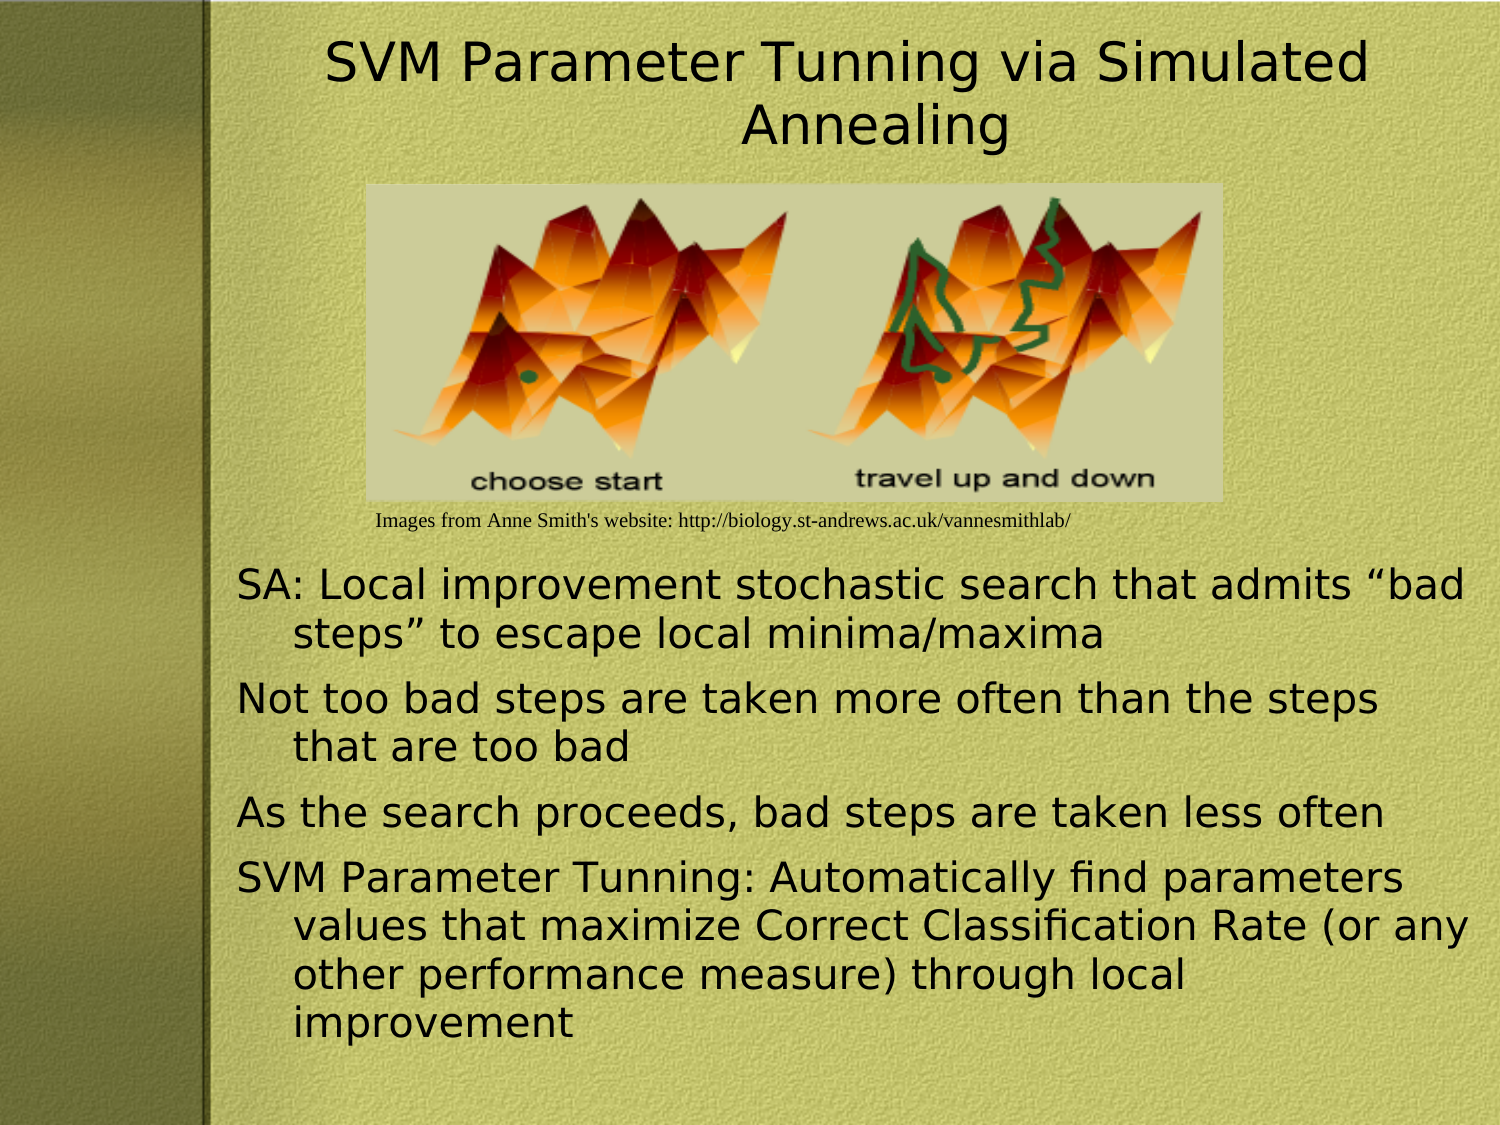

# SVM Parameter Tunning via Simulated Annealing
Images from Anne Smith's website: http://biology.st-andrews.ac.uk/vannesmithlab/
SA: Local improvement stochastic search that admits “bad steps” to escape local minima/maxima
Not too bad steps are taken more often than the steps that are too bad
As the search proceeds, bad steps are taken less often
SVM Parameter Tunning: Automatically find parameters values that maximize Correct Classification Rate (or any other performance measure) through local improvement